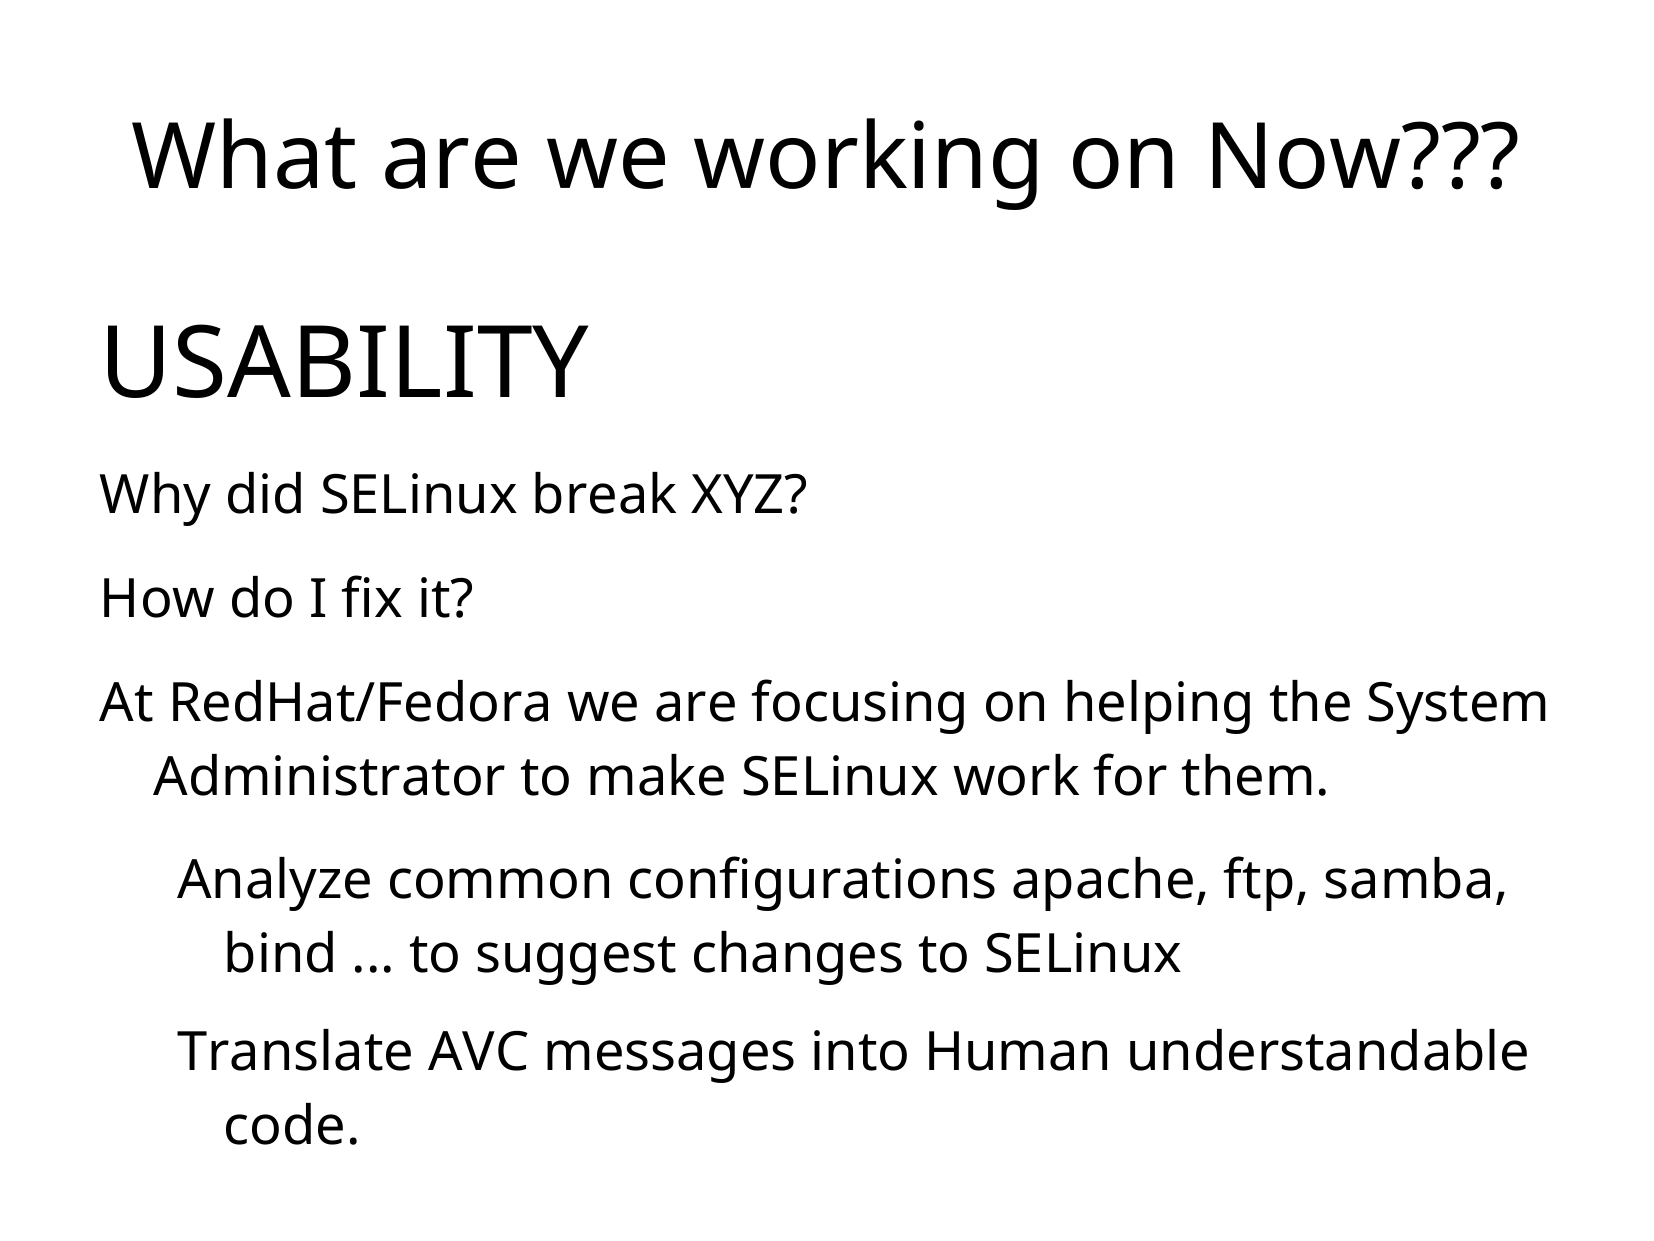

# What are we working on Now???
USABILITY
Why did SELinux break XYZ?
How do I fix it?
At RedHat/Fedora we are focusing on helping the System Administrator to make SELinux work for them.
Analyze common configurations apache, ftp, samba, bind ... to suggest changes to SELinux
Translate AVC messages into Human understandable code.